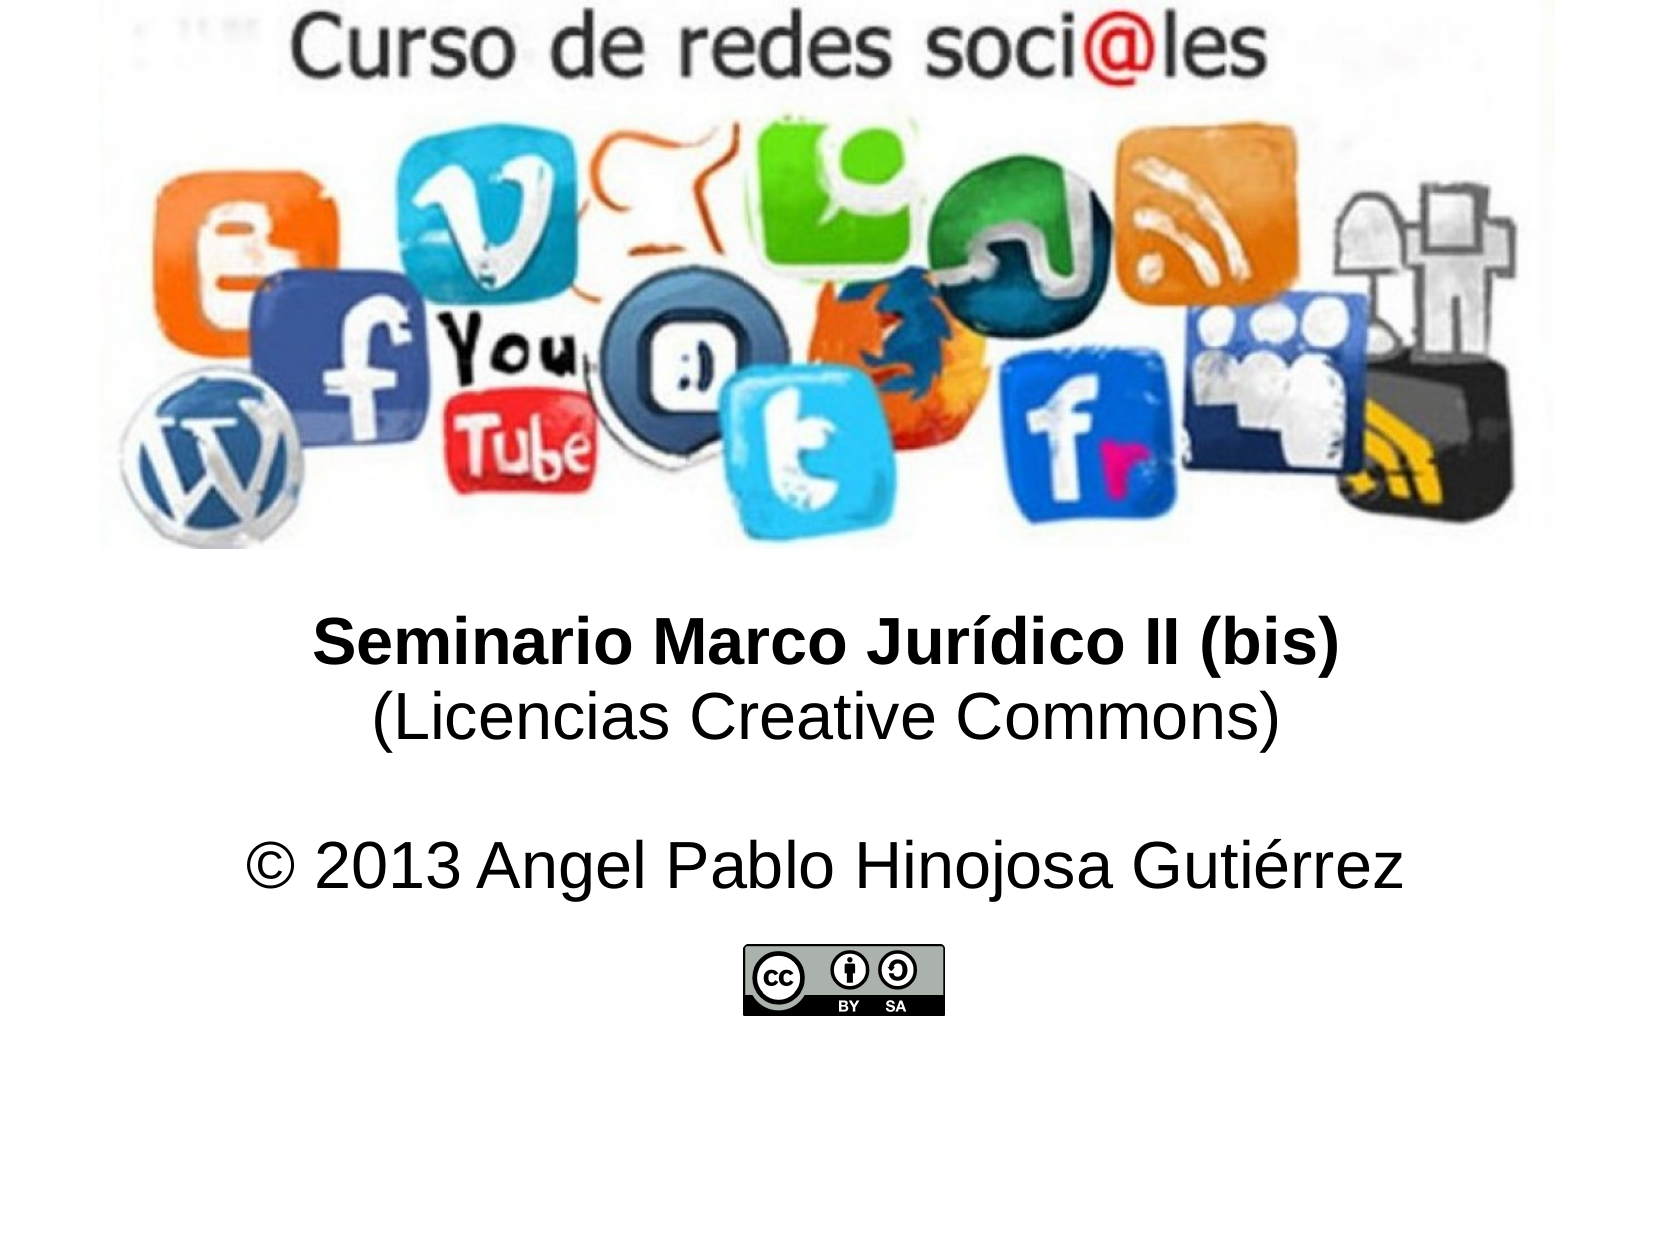

# Seminario Marco Jurídico II (bis)
(Licencias Creative Commons)
© 2013 Angel Pablo Hinojosa Gutiérrez